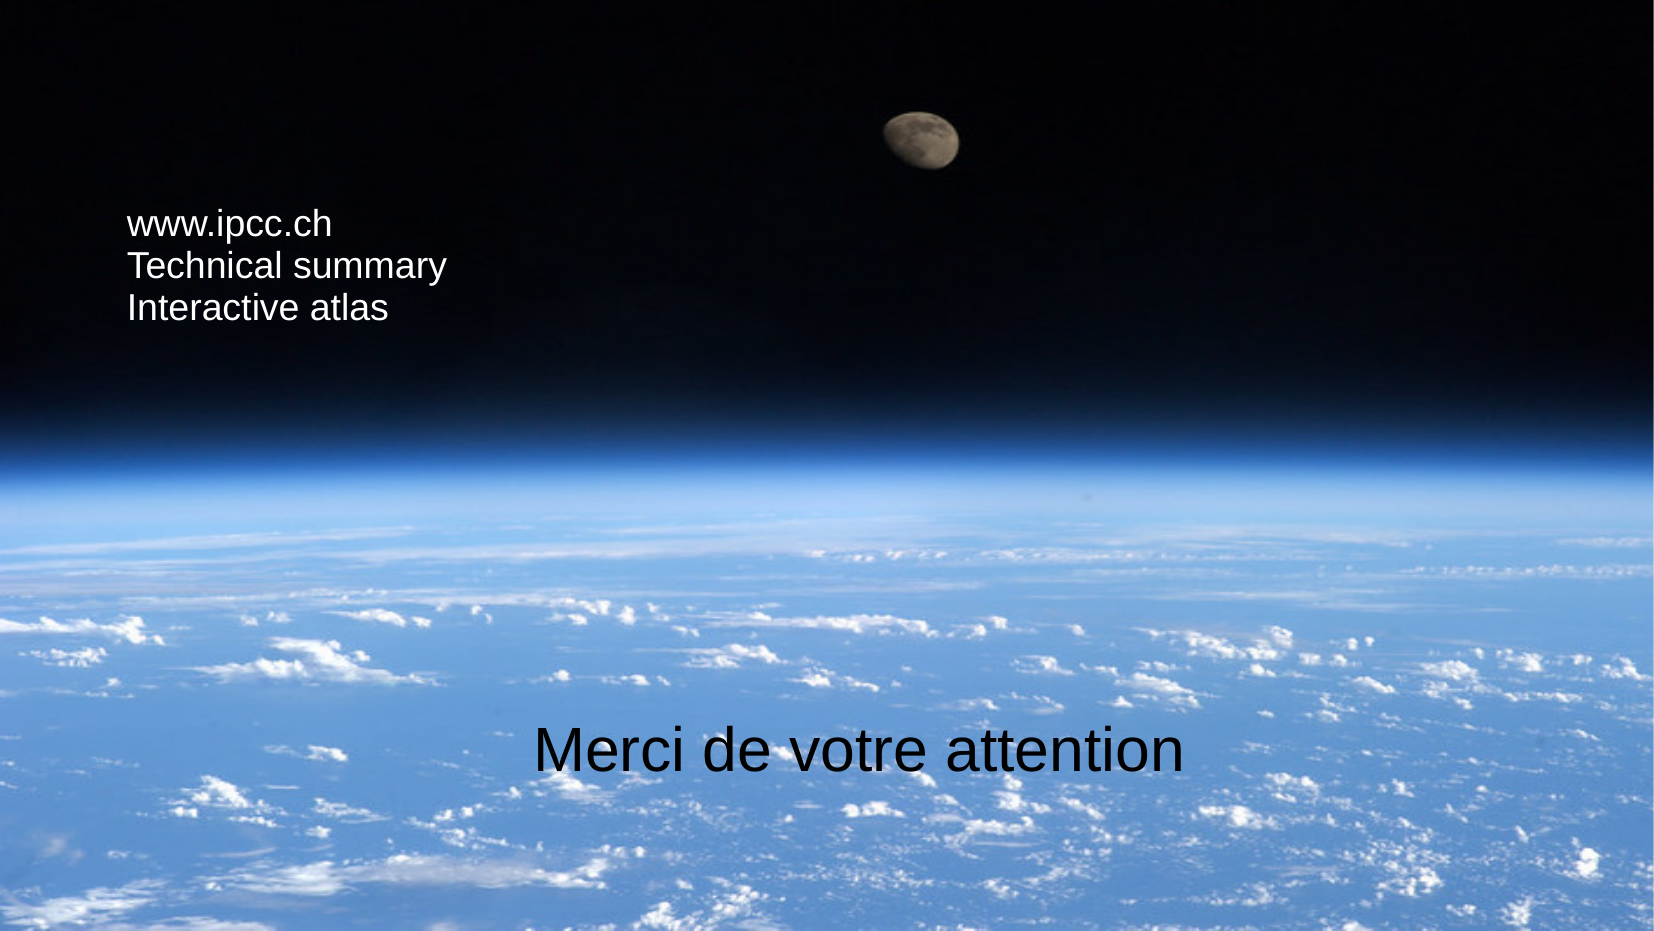

www.ipcc.ch
Technical summary
Interactive atlas
Merci de votre attention